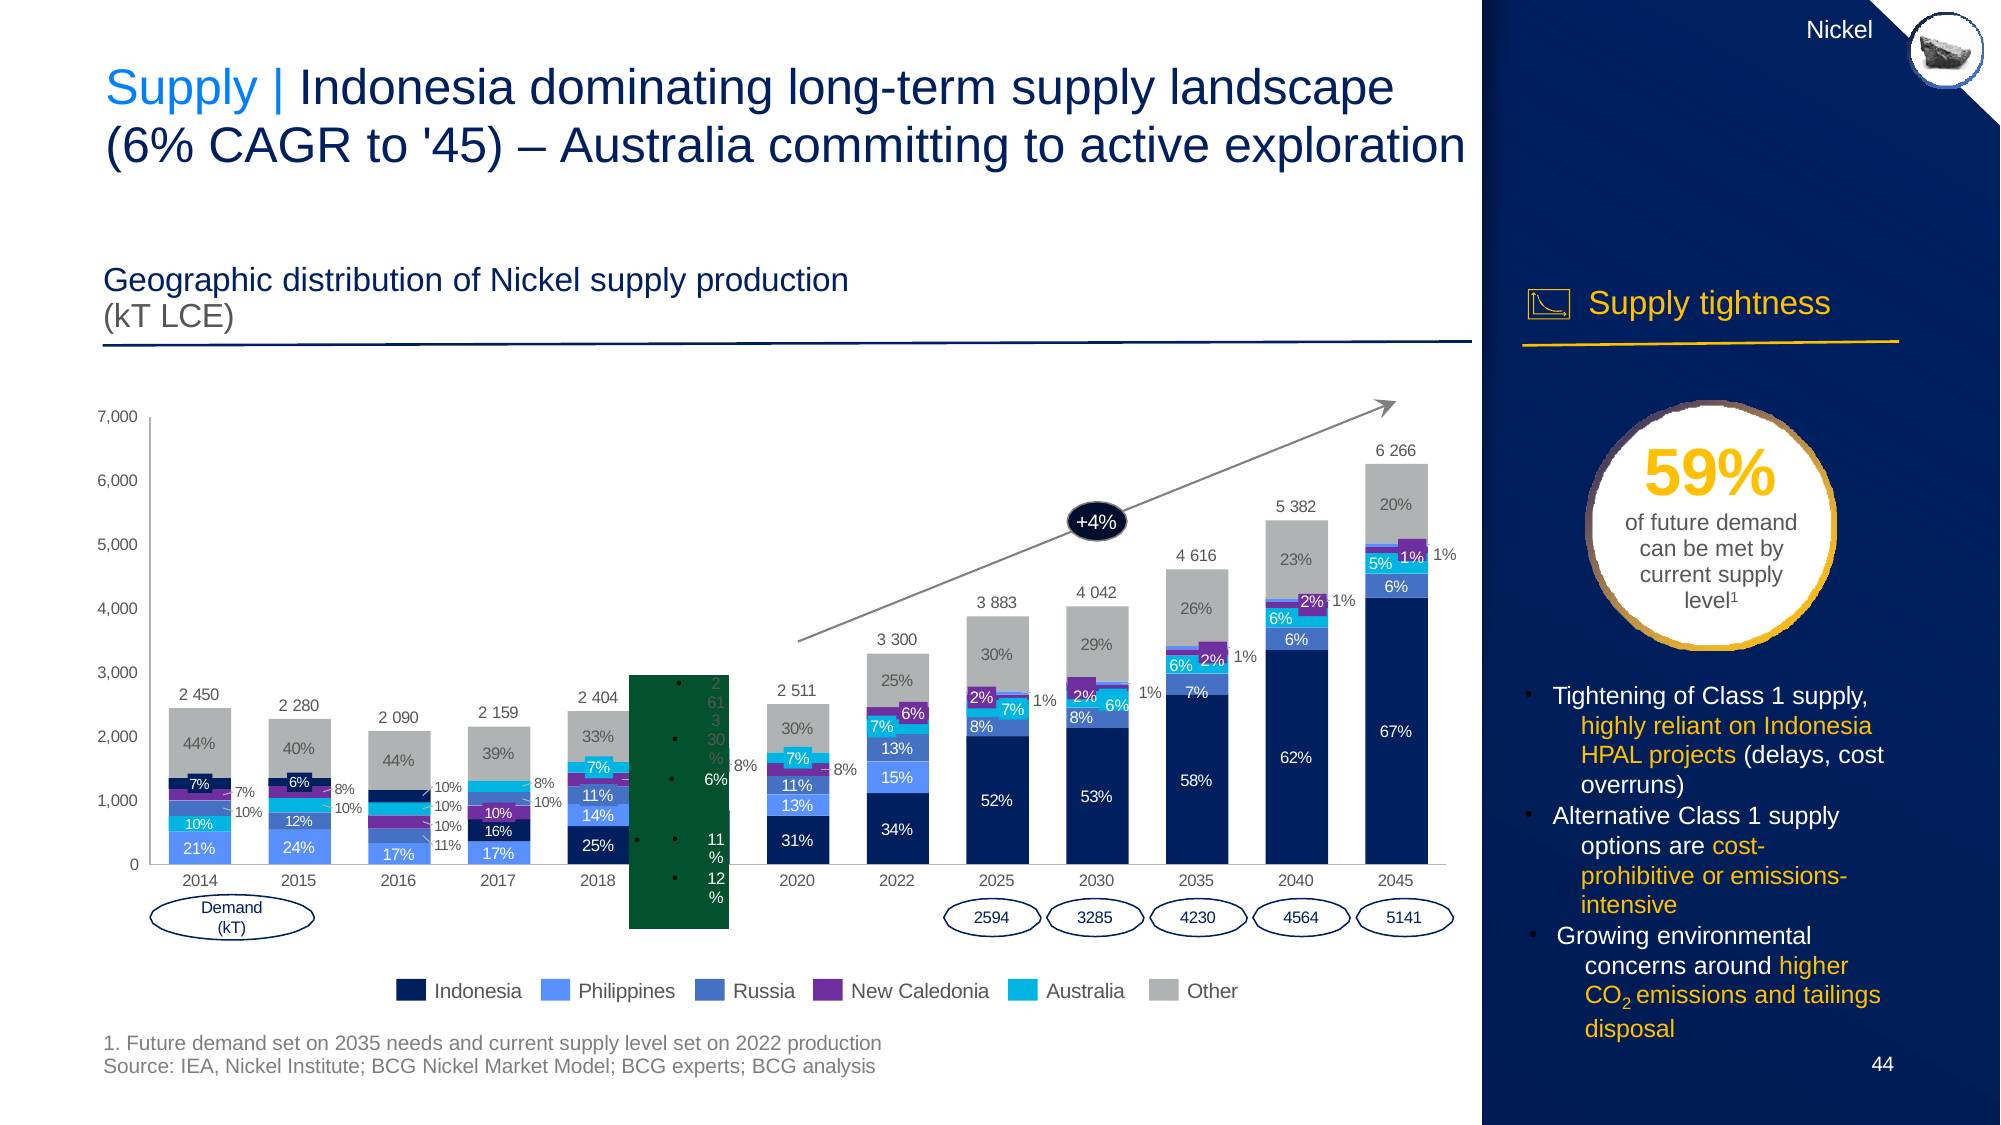

Nickel
# Supply | Indonesia dominating long-term supply landscape
(6% CAGR to '45) – Australia committing to active exploration
Geographic distribution of Nickel supply production (kT LCE)
Supply tightness
7,000
59%
of future demand can be met by current supply level1
6 266
6,000
20%
5 382
+4%
5,000
1% 1%
4 616
23%
5%
6%
4 042
1%
3 883
2%
6%
26%
4,000
6%
3 300
29%
2% 1%
30%
6%
3,000
25%
1% 2% 6% 1%	7%
| | 2 613 |
| --- | --- |
| | 30% |
| | 6% |
| 9% | 11% |
| | 12% |
Tightening of Class 1 supply, highly reliant on Indonesia HPAL projects (delays, cost overruns)
2 511
2 450
2 404
2%
2 280
7%
2 159
6%
2 090
8%
33%
7%
7%
8%
30%
67%
2,000
44%
13%
40%
39%
62%
7%
44%
8%
8%
15%
58%
8%
10%
6%
7%
11%
10%
10%
8%
10%
7%
11%
53%
1,000
52%
13%
Alternative Class 1 supply options are cost-prohibitive or emissions-intensive
10%
10%
14%
12%
10%
10%
34%
16%
33%
31%
25%
11%
24%
21%
17%
17%
0
2014
Demand
(kT)
2015
2016
2017
2018
2019
2020
2022
2025
2030
2035
2040
2045
2594
3285
4230
4564
5141
Growing environmental concerns around higher CO2 emissions and tailings disposal
Indonesia	Philippines	Russia	New Caledonia
1. Future demand set on 2035 needs and current supply level set on 2022 production Source: IEA, Nickel Institute; BCG Nickel Market Model; BCG experts; BCG analysis
Australia
Other
44